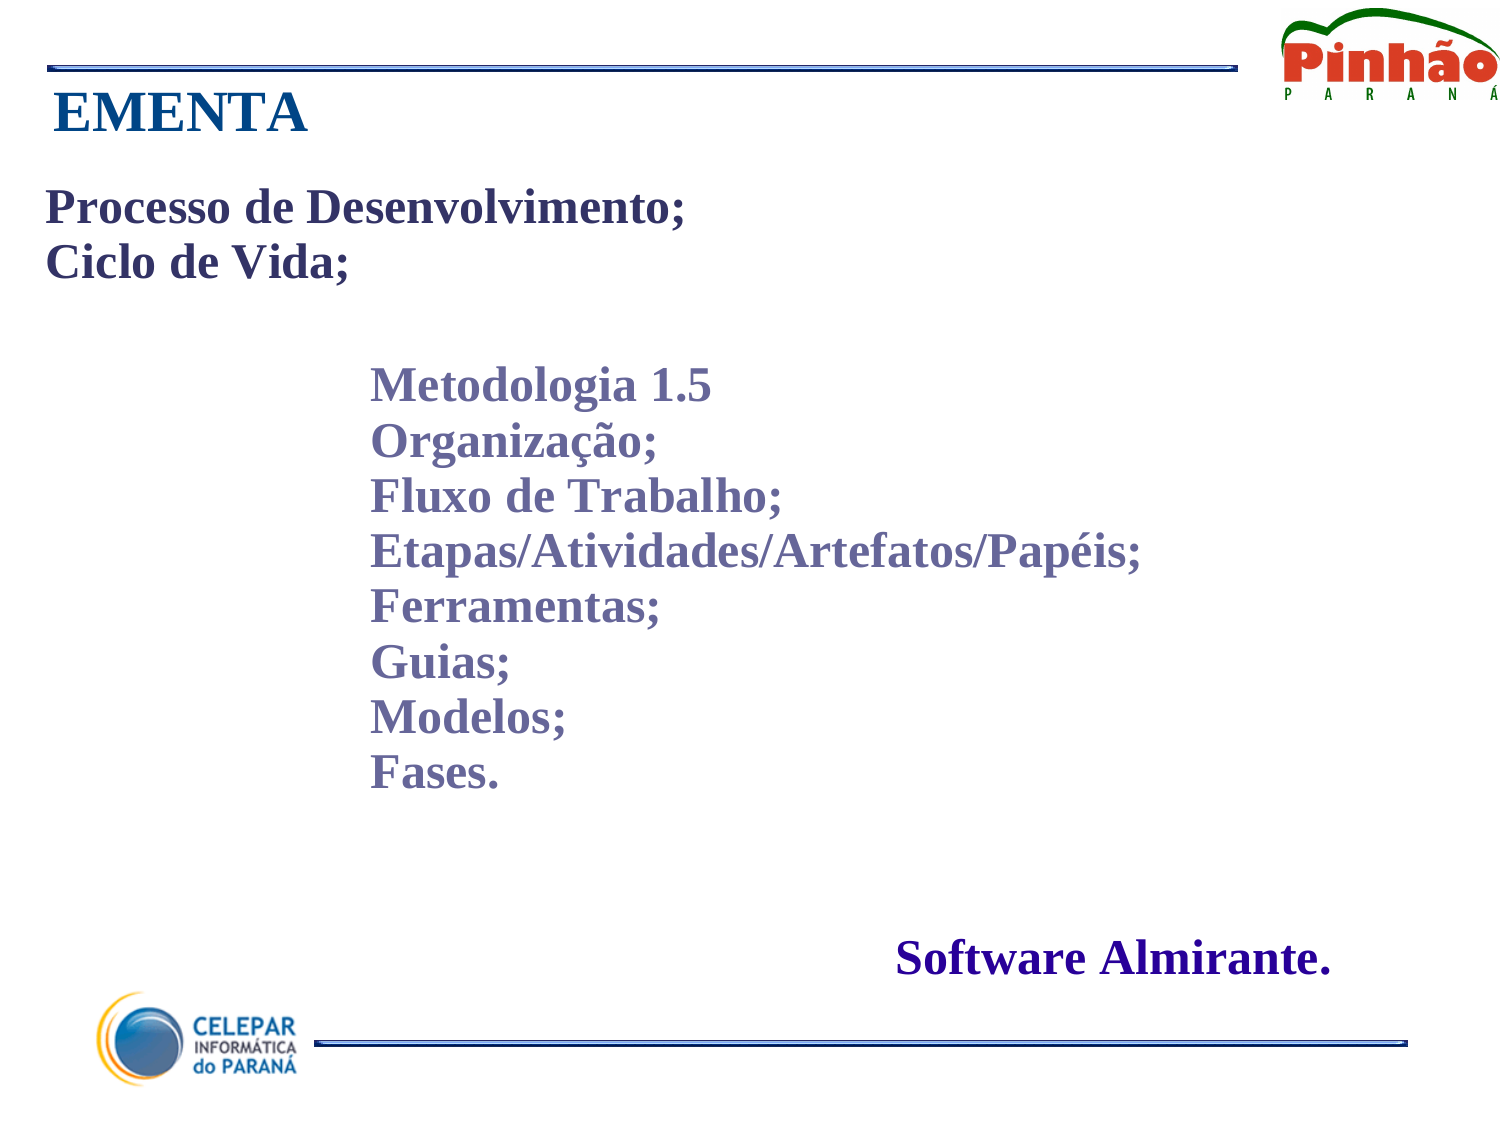

#
EMENTA
 Processo de Desenvolvimento;
 Ciclo de Vida;
 Metodologia 1.5
 Organização;
 Fluxo de Trabalho;
 Etapas/Atividades/Artefatos/Papéis;
 Ferramentas;
 Guias;
 Modelos;
 Fases.
Software Almirante.